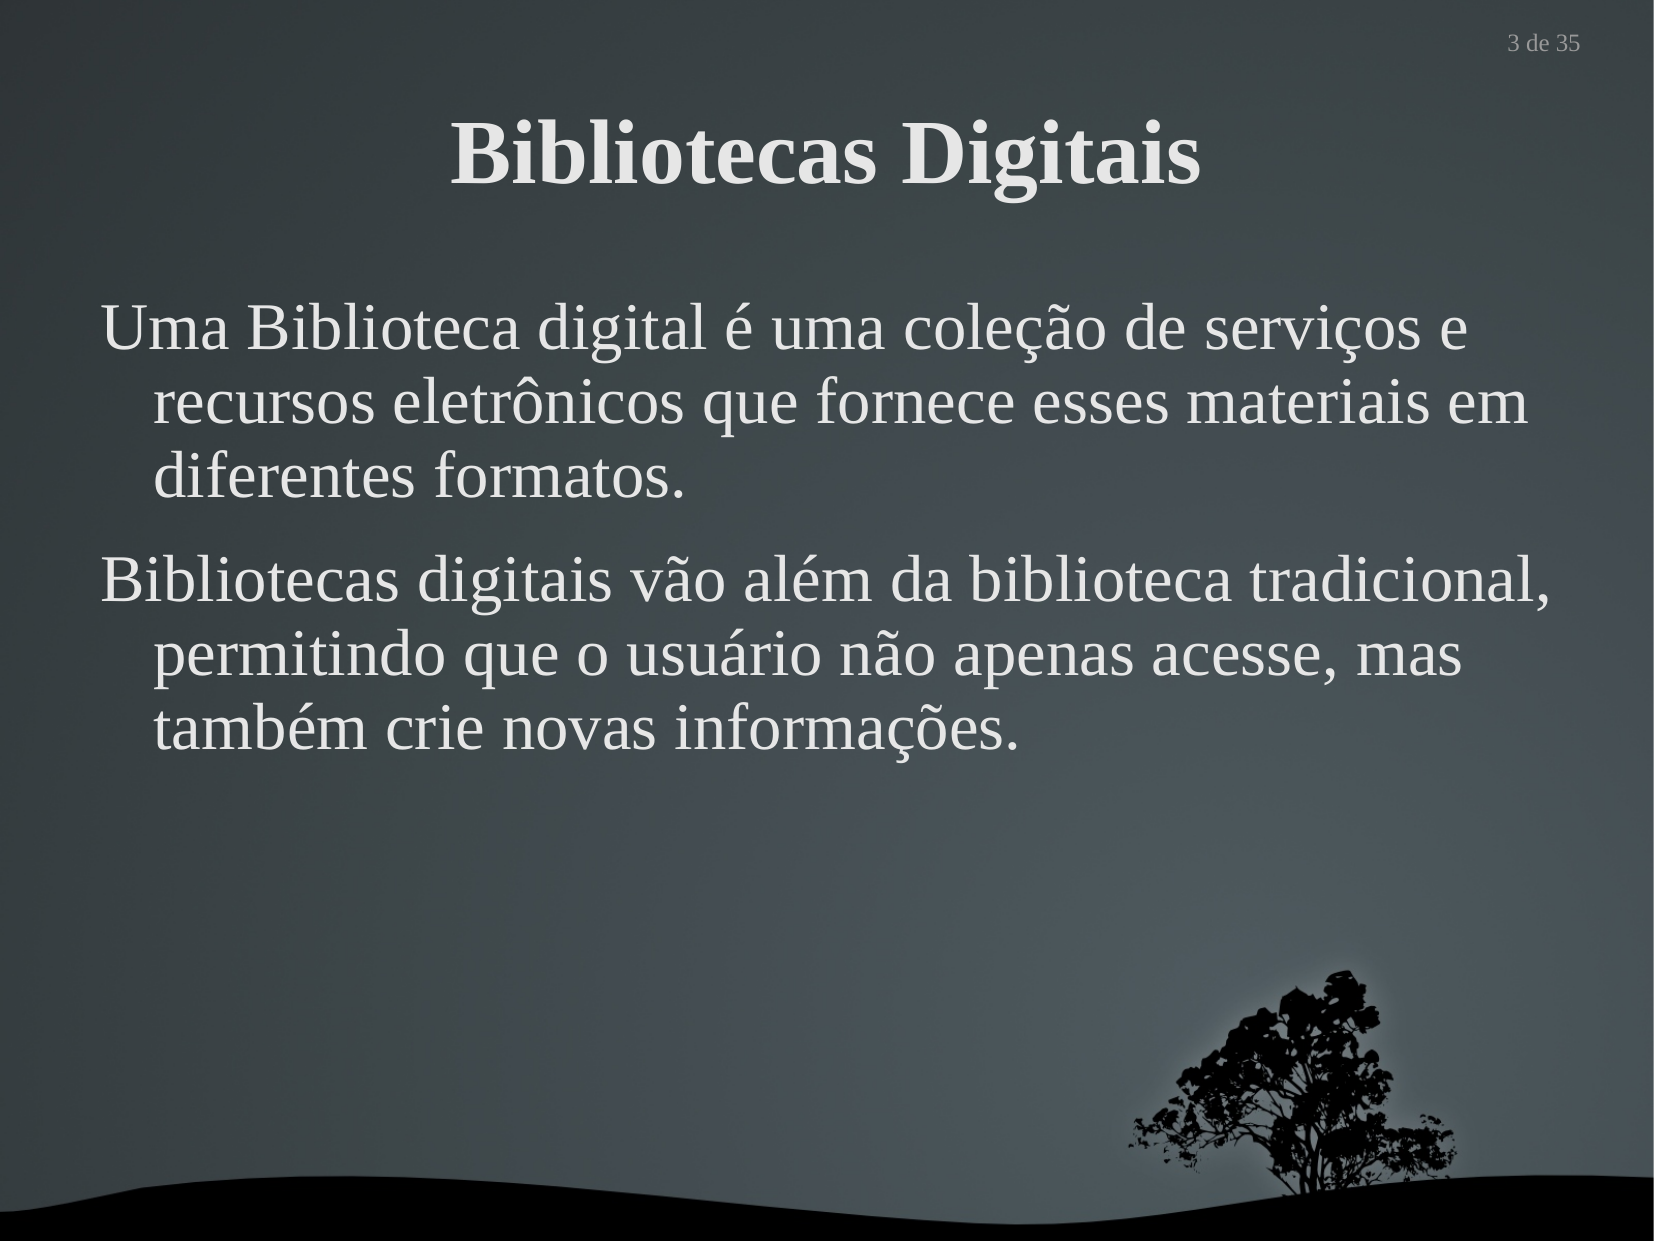

# Bibliotecas Digitais
Uma Biblioteca digital é uma coleção de serviços e recursos eletrônicos que fornece esses materiais em diferentes formatos.
Bibliotecas digitais vão além da biblioteca tradicional, permitindo que o usuário não apenas acesse, mas também crie novas informações.